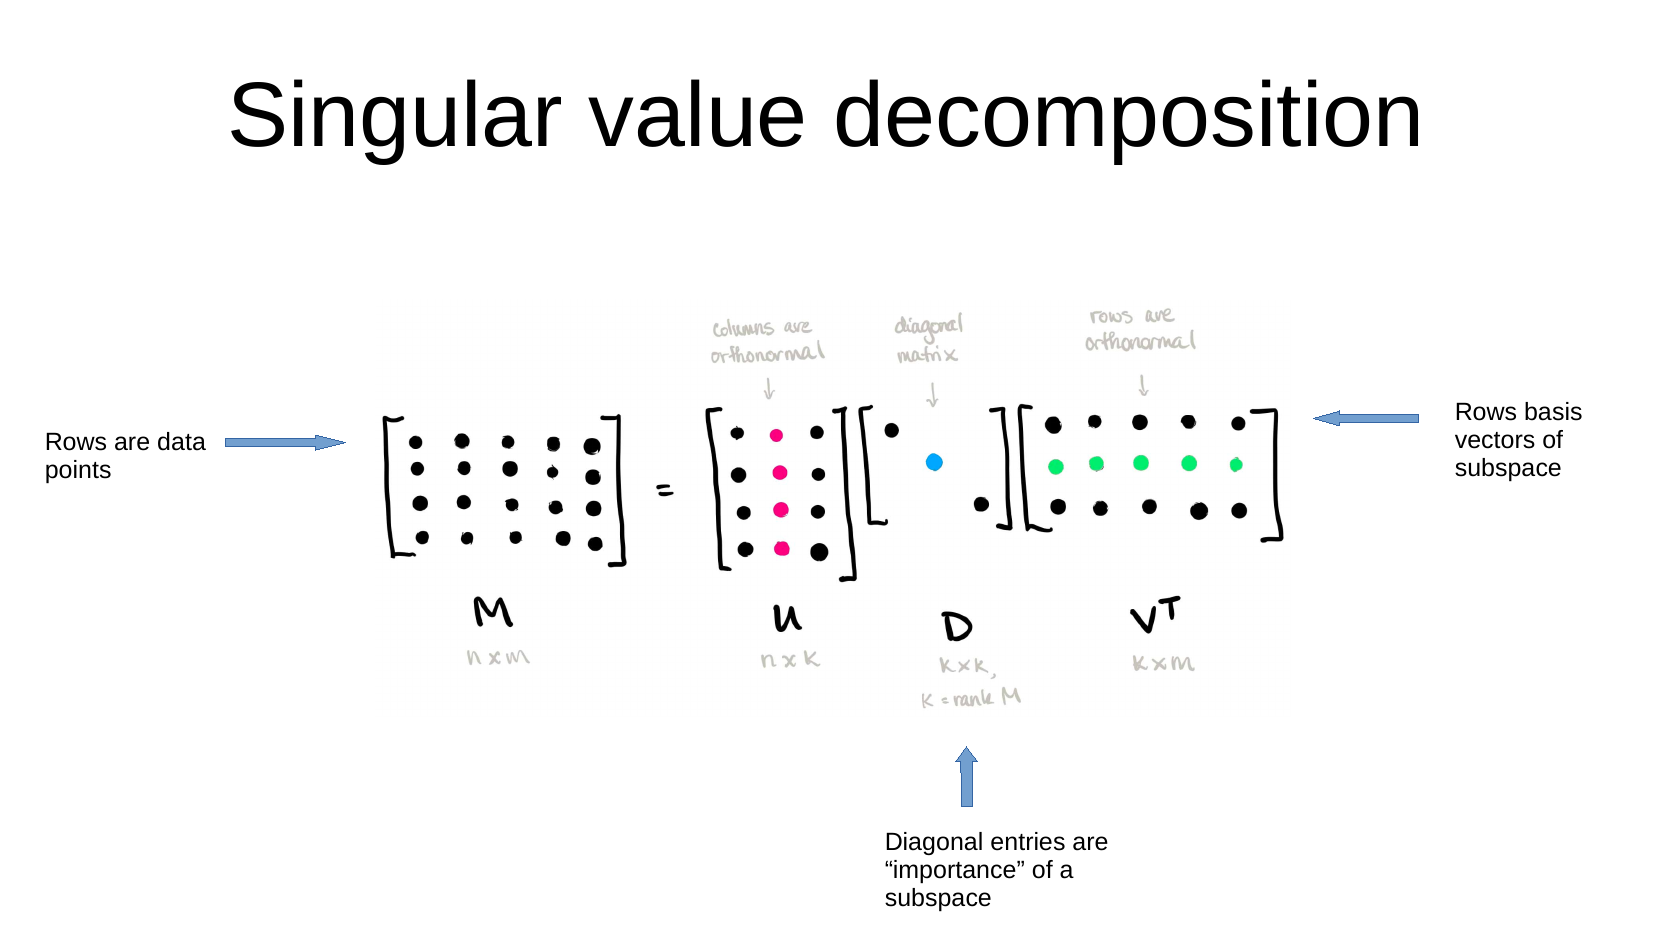

# Singular value decomposition
Rows basis vectors of subspace
Rows are data points
Diagonal entries are “importance” of a subspace